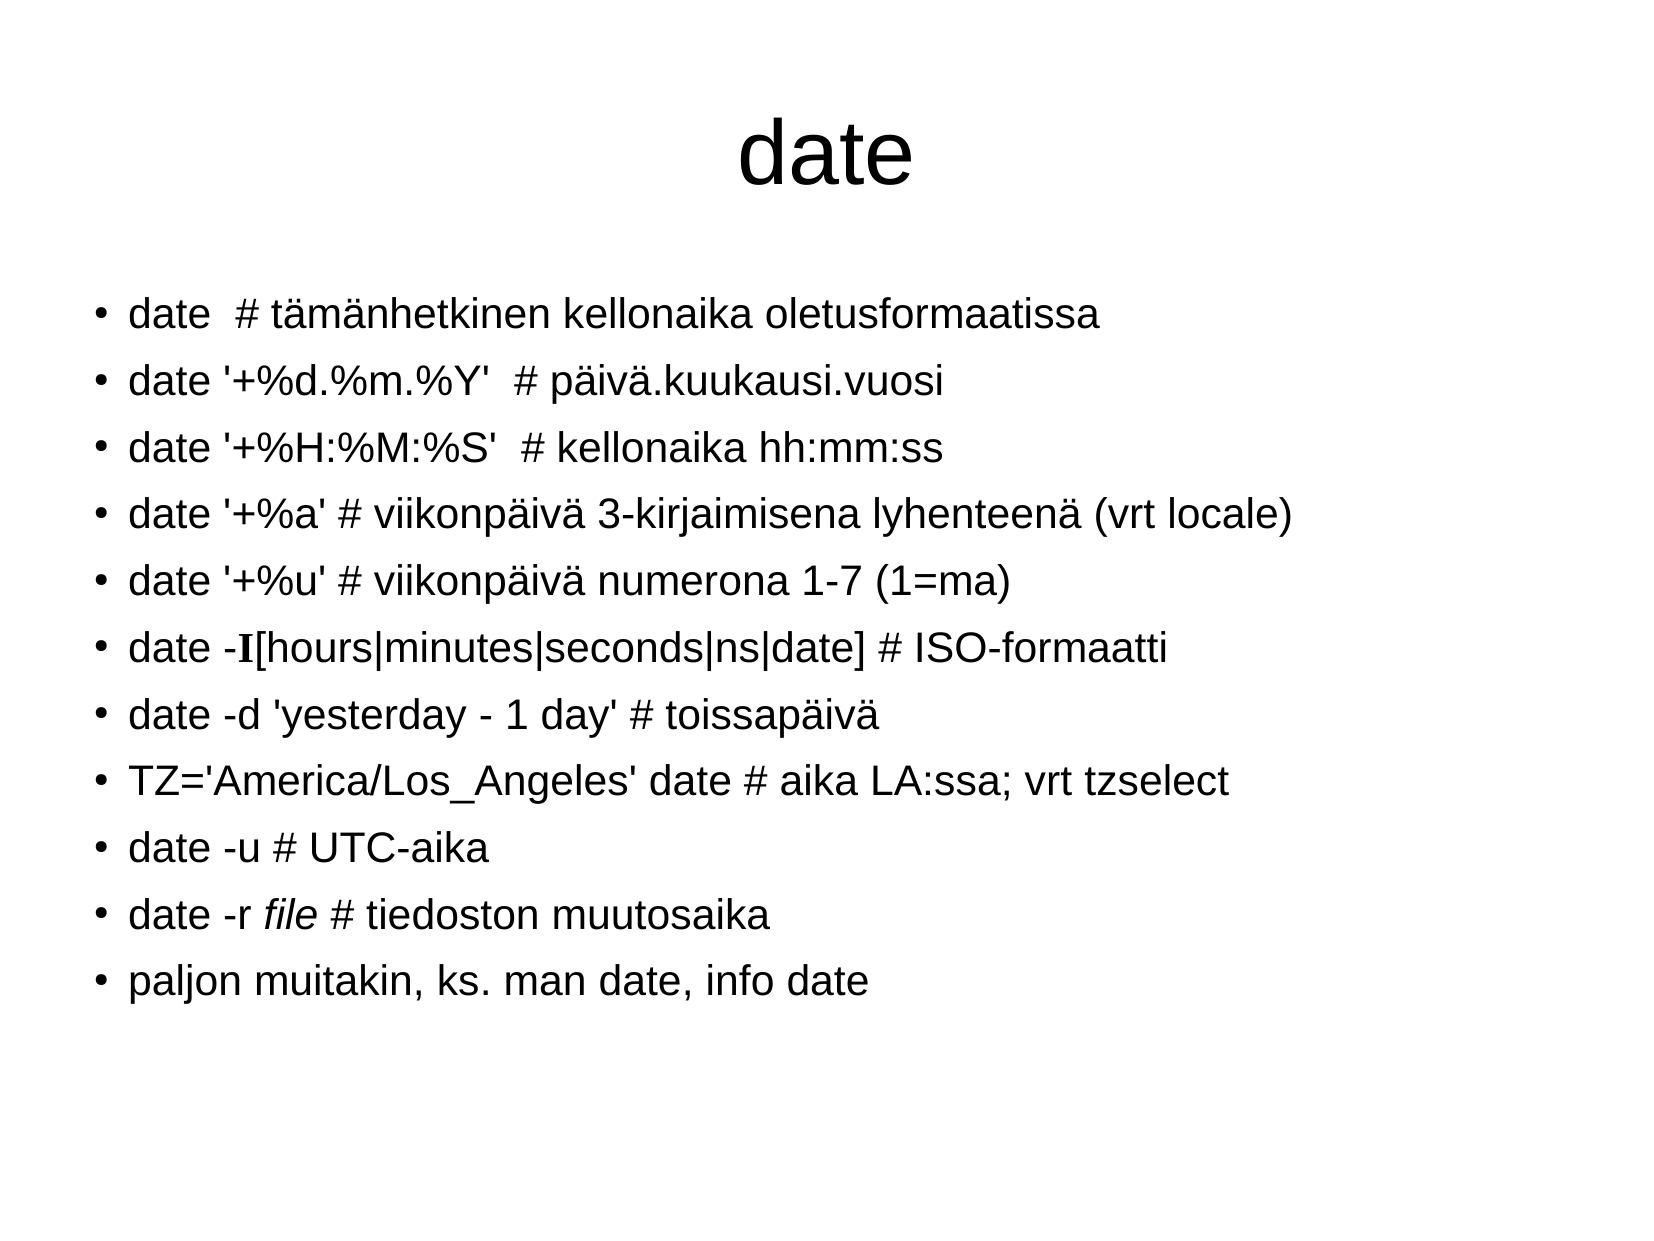

# date
date # tämänhetkinen kellonaika oletusformaatissa
date '+%d.%m.%Y' # päivä.kuukausi.vuosi
date '+%H:%M:%S' # kellonaika hh:mm:ss
date '+%a' # viikonpäivä 3-kirjaimisena lyhenteenä (vrt locale)
date '+%u' # viikonpäivä numerona 1-7 (1=ma)
date -I[hours|minutes|seconds|ns|date] # ISO-formaatti
date -d 'yesterday - 1 day' # toissapäivä
TZ='America/Los_Angeles' date # aika LA:ssa; vrt tzselect
date -u # UTC-aika
date -r file # tiedoston muutosaika
paljon muitakin, ks. man date, info date